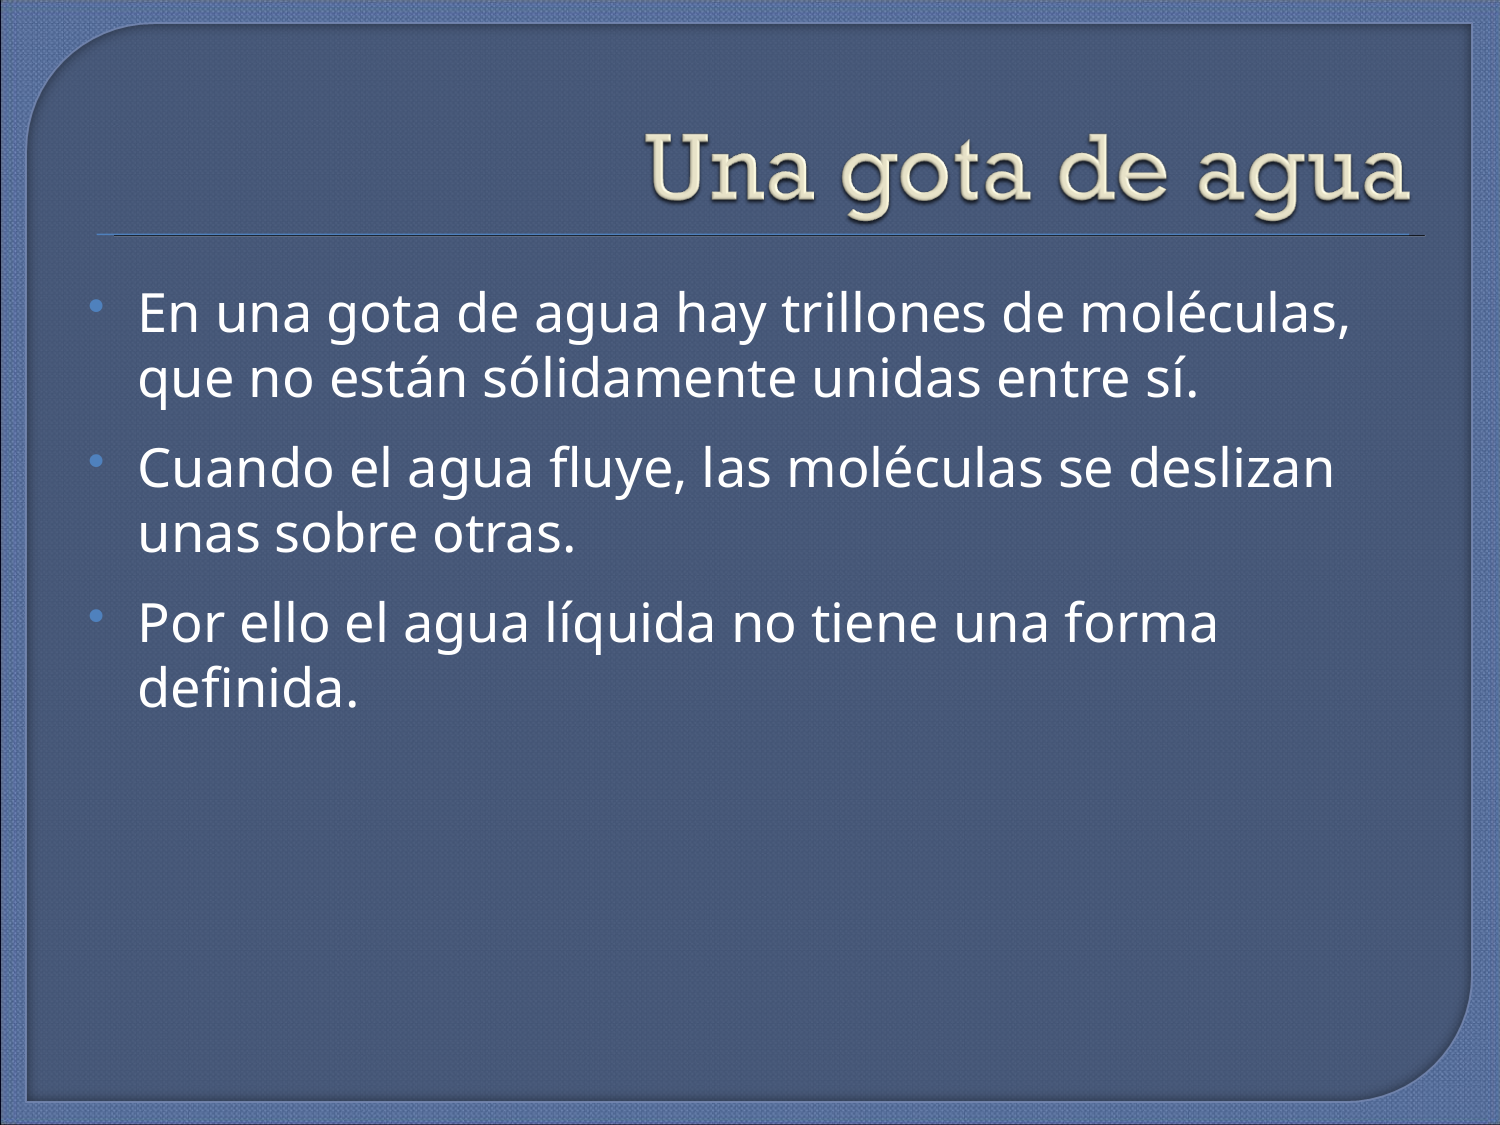

# En una gota de agua hay trillones de moléculas, que no están sólidamente unidas entre sí.
Cuando el agua fluye, las moléculas se deslizan unas sobre otras.
Por ello el agua líquida no tiene una forma definida.